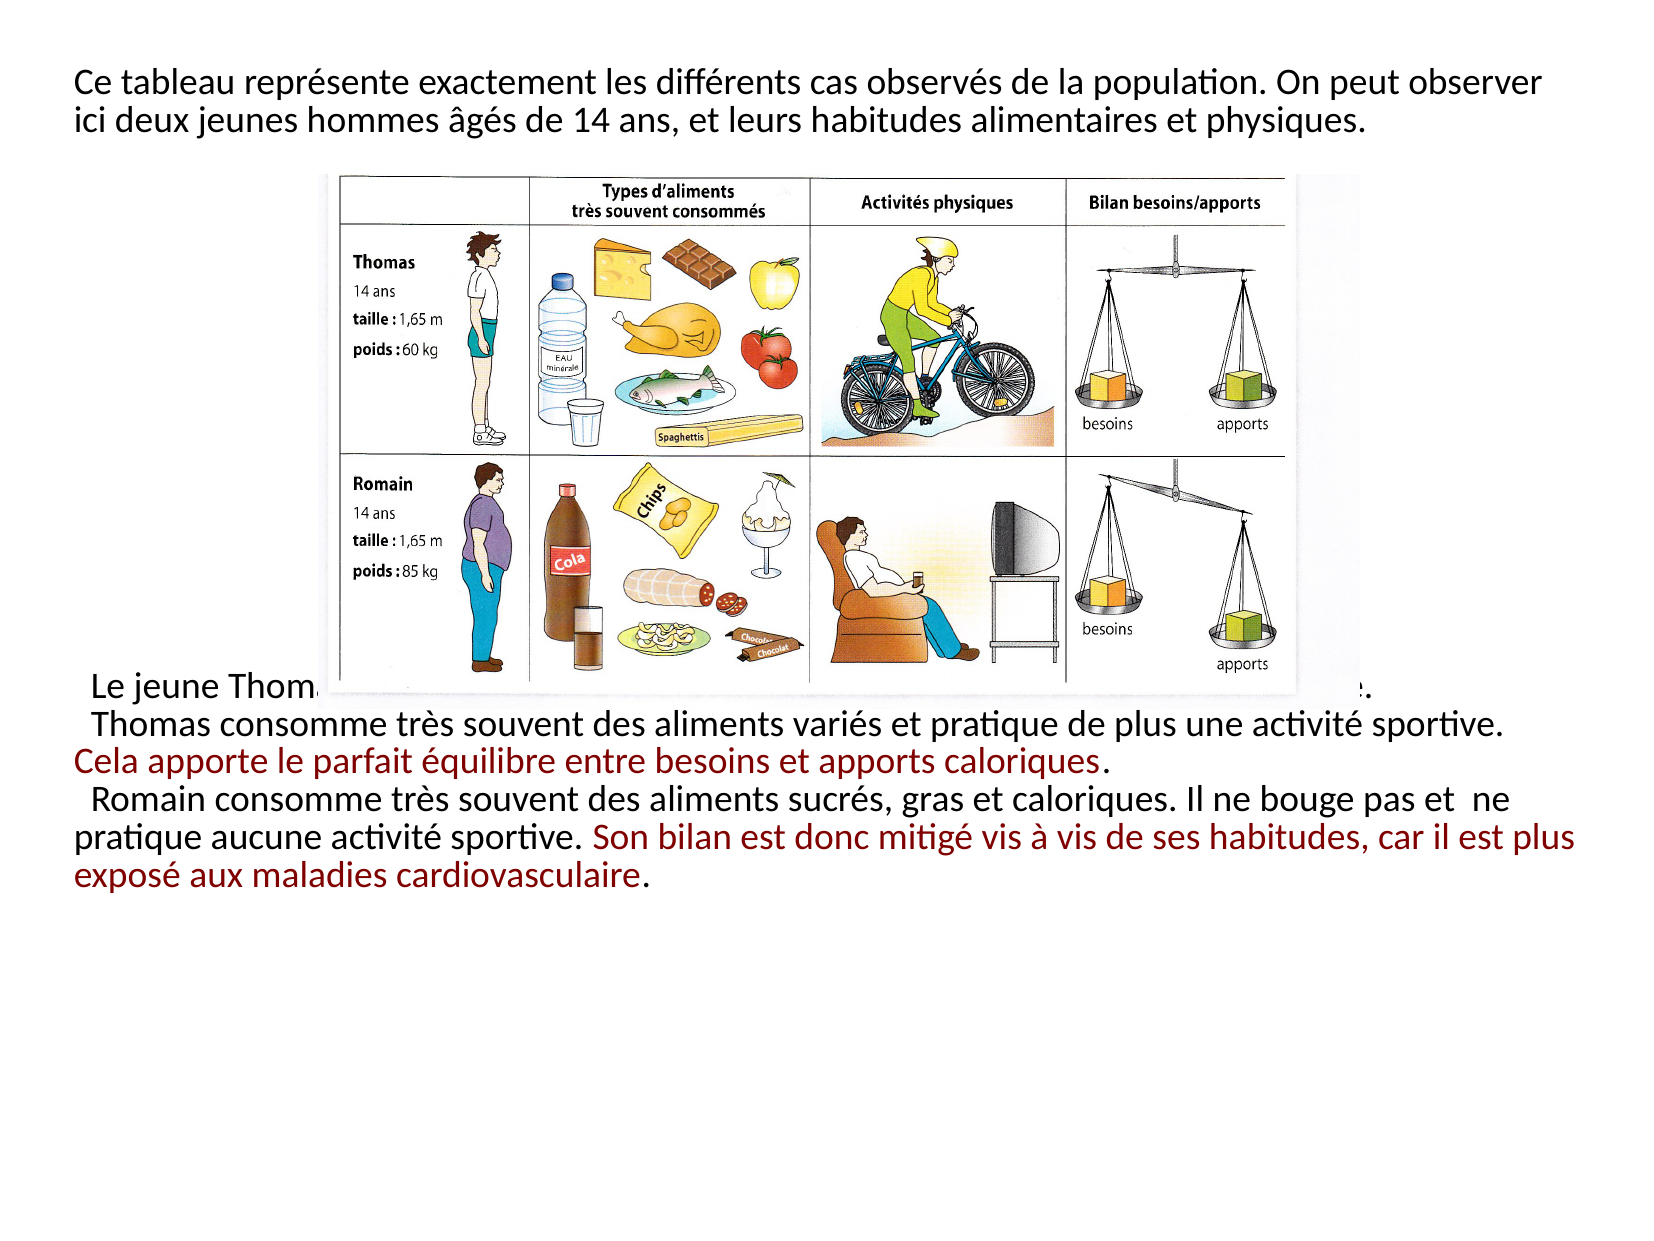

Ce tableau représente exactement les différents cas observés de la population. On peut observer ici deux jeunes hommes âgés de 14 ans, et leurs habitudes alimentaires et physiques.
Tableau représentant deux exemples types de la population
 Le jeune Thomas est l'exemple à suivre et le jeune Romain l'exemple à ne pas suivre.
 Thomas consomme très souvent des aliments variés et pratique de plus une activité sportive. Cela apporte le parfait équilibre entre besoins et apports caloriques.
 Romain consomme très souvent des aliments sucrés, gras et caloriques. Il ne bouge pas et ne pratique aucune activité sportive. Son bilan est donc mitigé vis à vis de ses habitudes, car il est plus exposé aux maladies cardiovasculaire.